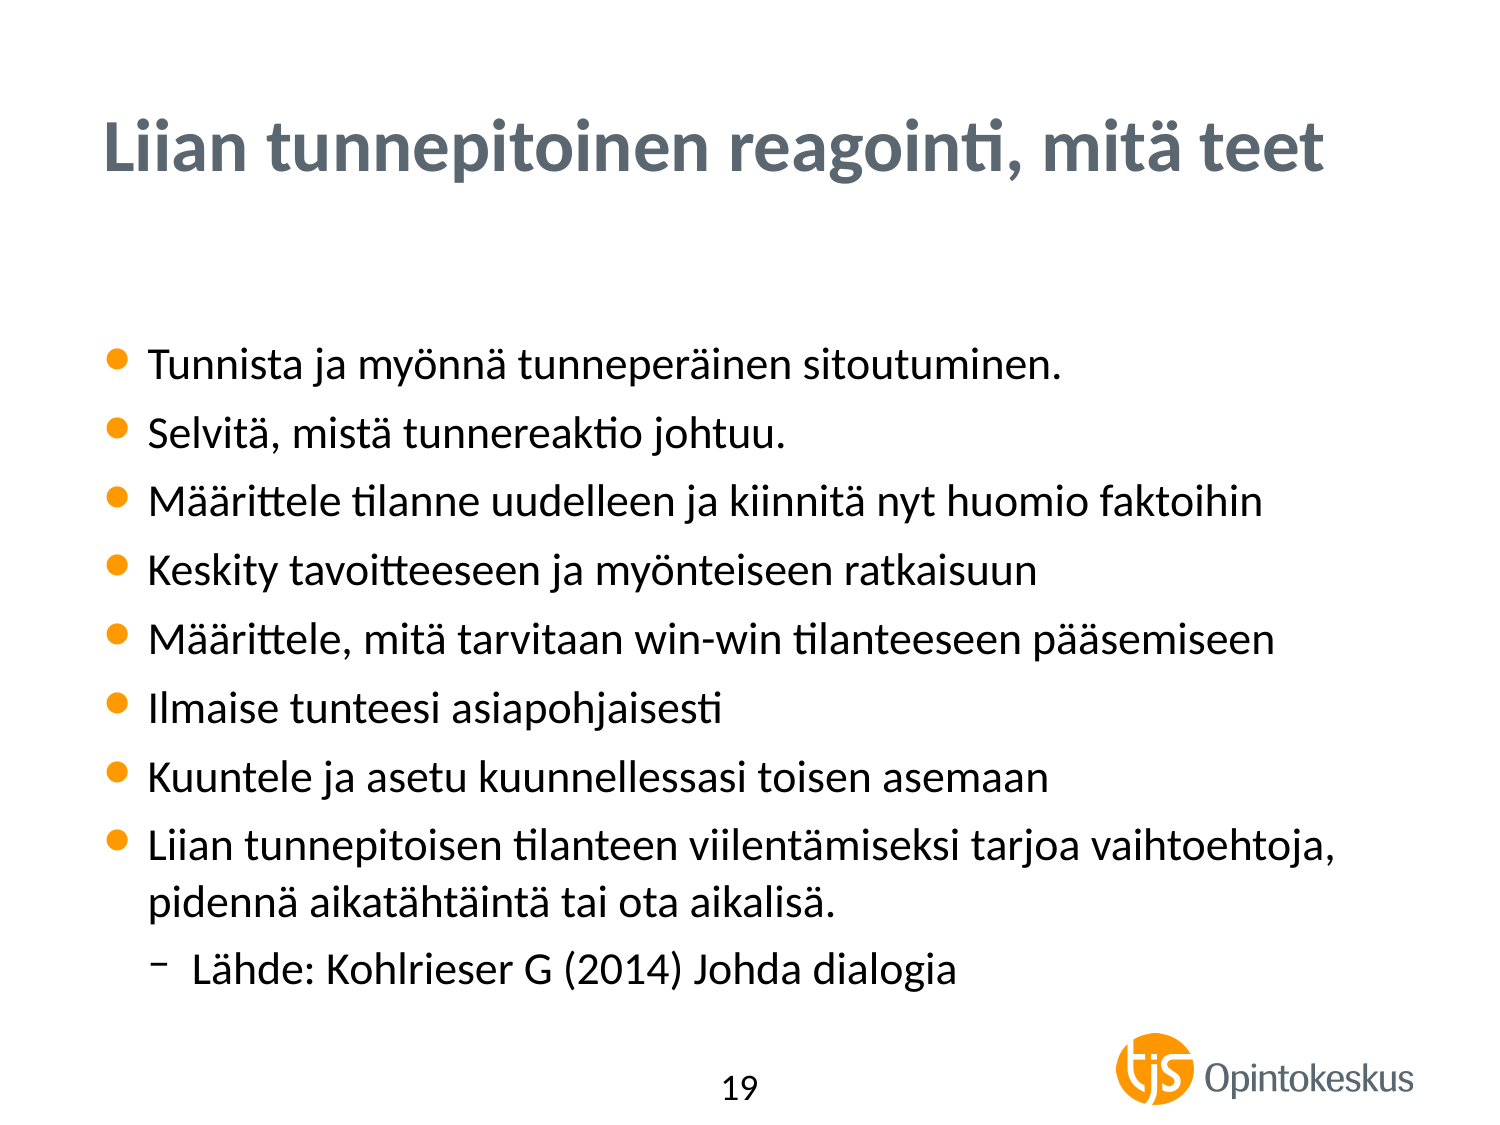

Liian tunnepitoinen reagointi, mitä teet
# Tunnista ja myönnä tunneperäinen sitoutuminen.
Selvitä, mistä tunnereaktio johtuu.
Määrittele tilanne uudelleen ja kiinnitä nyt huomio faktoihin
Keskity tavoitteeseen ja myönteiseen ratkaisuun
Määrittele, mitä tarvitaan win-win tilanteeseen pääsemiseen
Ilmaise tunteesi asiapohjaisesti
Kuuntele ja asetu kuunnellessasi toisen asemaan
Liian tunnepitoisen tilanteen viilentämiseksi tarjoa vaihtoehtoja, pidennä aikatähtäintä tai ota aikalisä.
Lähde: Kohlrieser G (2014) Johda dialogia